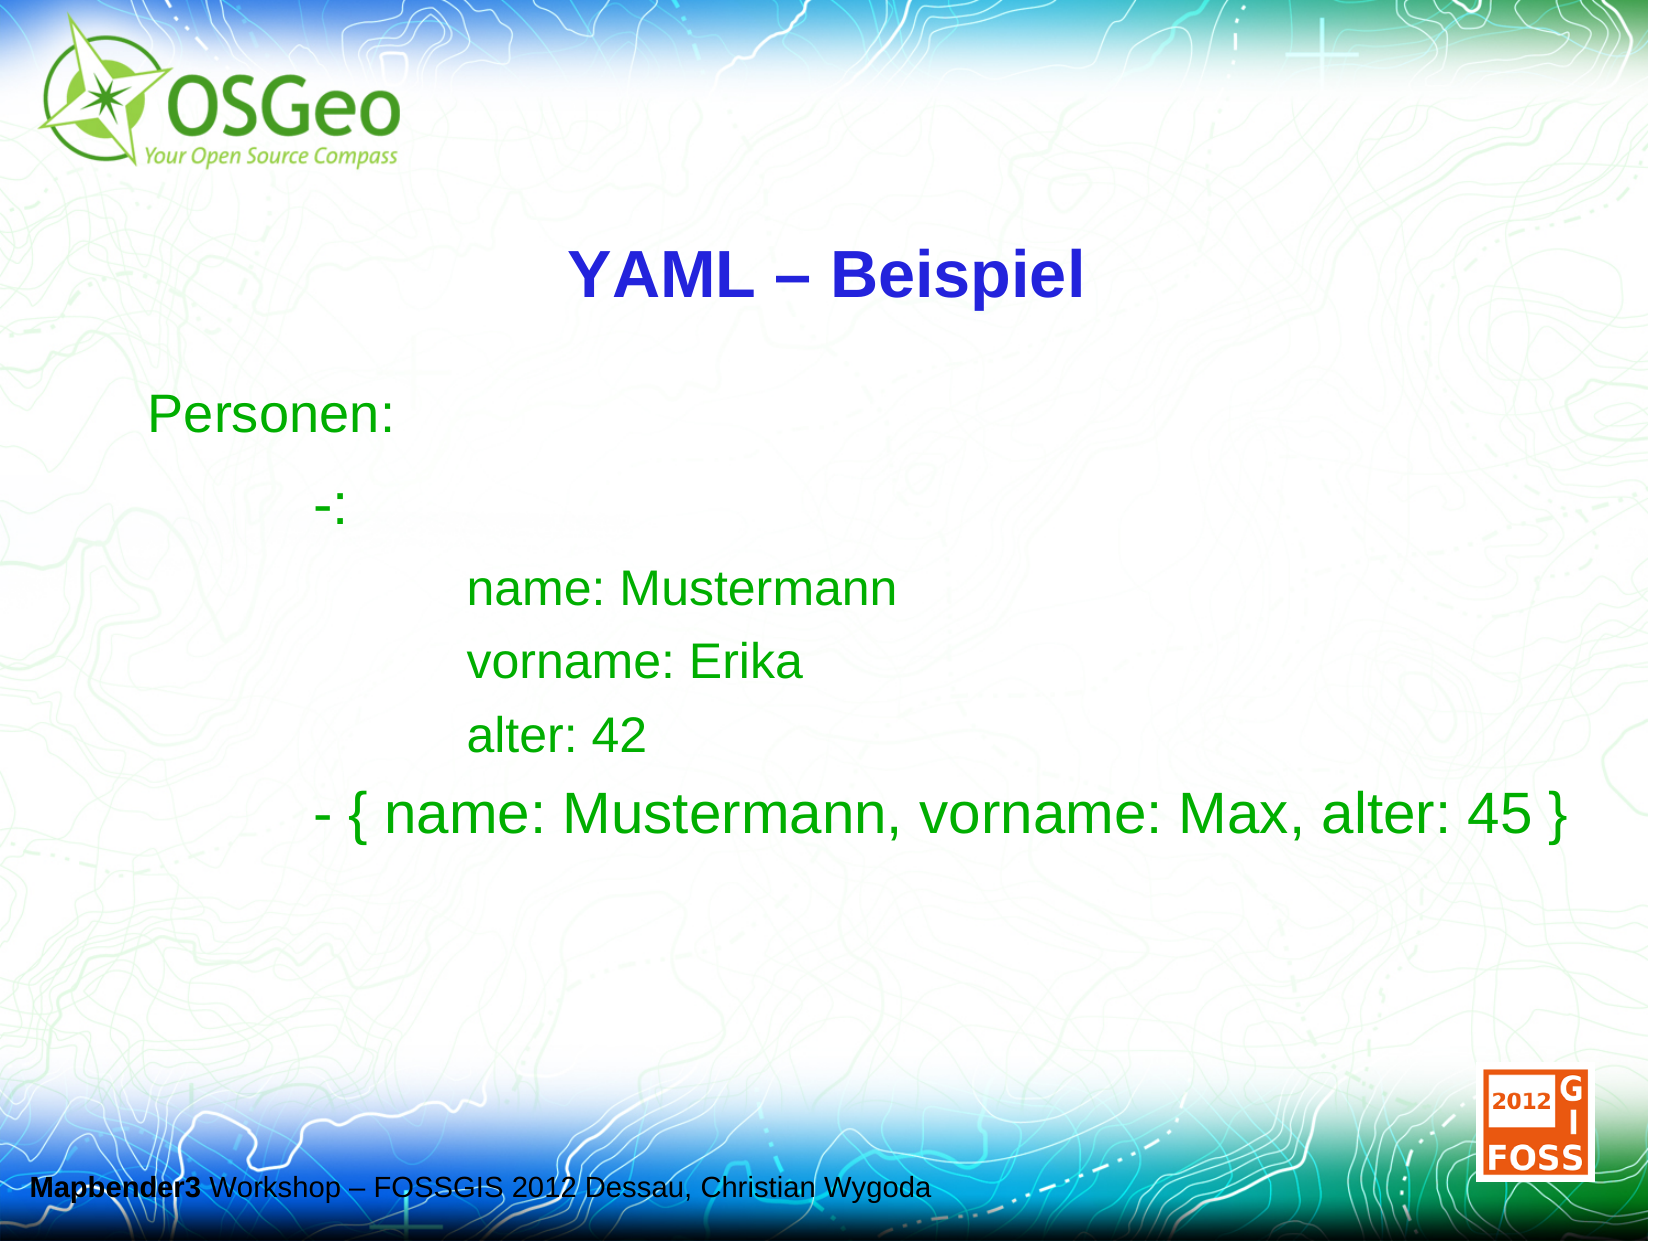

# YAML – Beispiel
Personen:
-:
name: Mustermann
vorname: Erika
alter: 42
- { name: Mustermann, vorname: Max, alter: 45 }